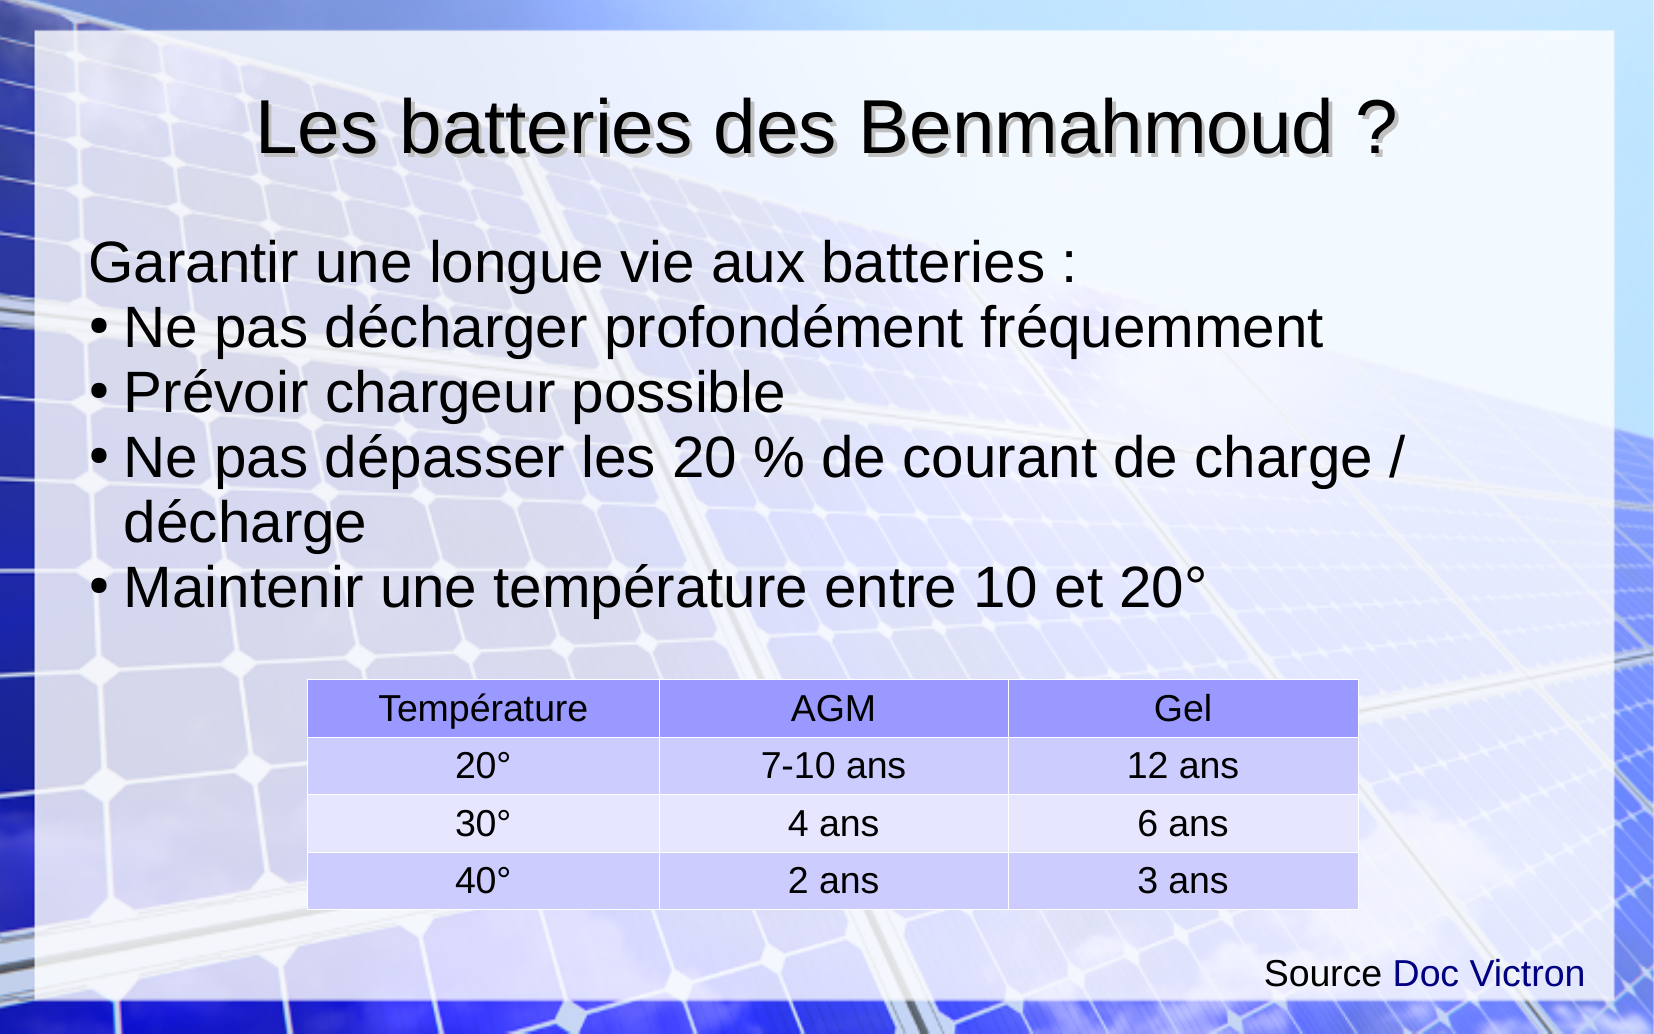

# Les batteries des Benmahmoud ?
Garantir une longue vie aux batteries :
Ne pas décharger profondément fréquemment
Prévoir chargeur possible
Ne pas dépasser les 20 % de courant de charge / décharge
Maintenir une température entre 10 et 20°
| Température | AGM | Gel |
| --- | --- | --- |
| 20° | 7-10 ans | 12 ans |
| 30° | 4 ans | 6 ans |
| 40° | 2 ans | 3 ans |
Source Doc Victron